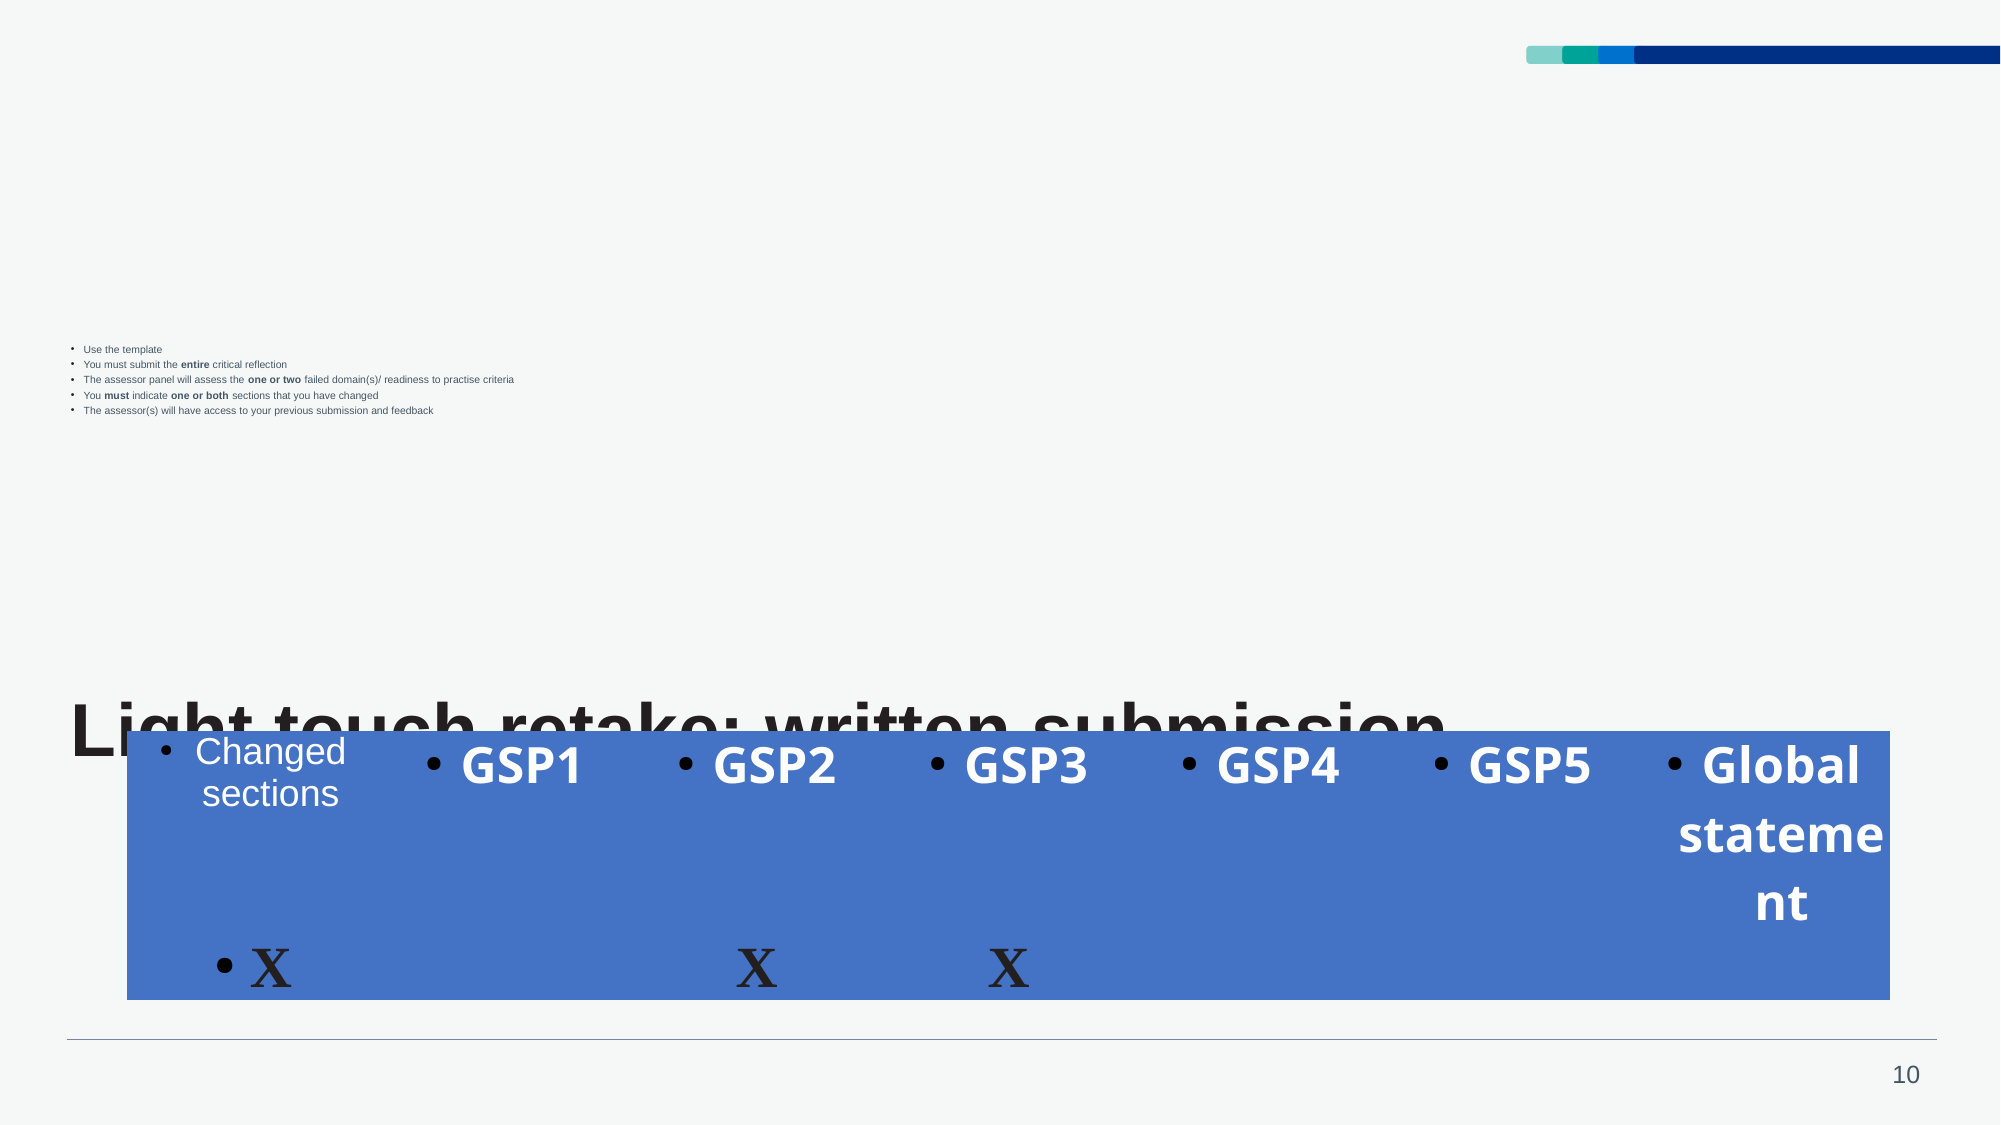

# Use the template
You must submit the entire critical reflection
The assessor panel will assess the one or two failed domain(s)/ readiness to practise criteria
You must indicate one or both sections that you have changed
The assessor(s) will have access to your previous submission and feedback
Light touch retake: written submission
| Changed sections | GSP1 | GSP2 | GSP3 | GSP4 | GSP5 | Global statement |
| --- | --- | --- | --- | --- | --- | --- |
| X | | X | X | | | |